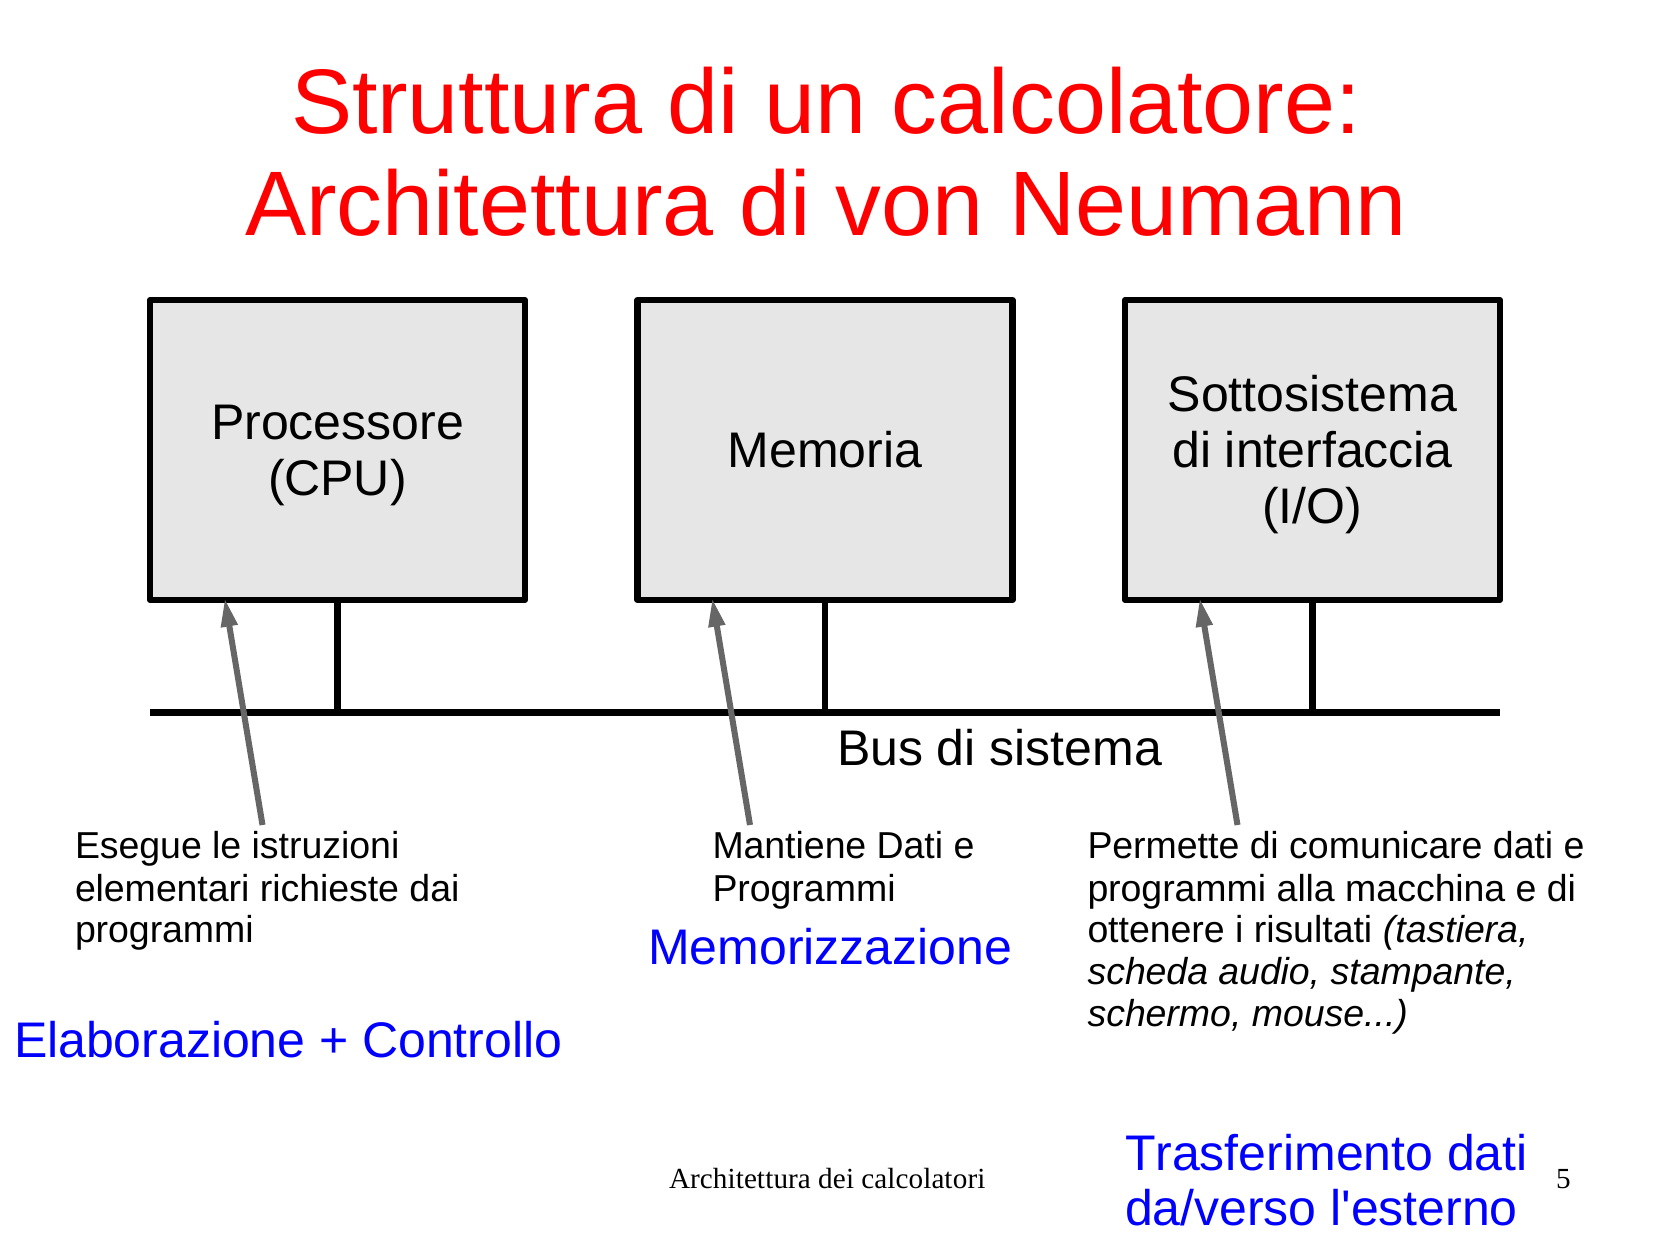

# Struttura di un calcolatore: Architettura di von Neumann
Processore
(CPU)
Memoria
Sottosistema
di interfaccia
(I/O)
Bus di sistema
Esegue le istruzioni elementari richieste dai programmi
Mantiene Dati e Programmi
Permette di comunicare dati e programmi alla macchina e di ottenere i risultati (tastiera, scheda audio, stampante, schermo, mouse...)
Memorizzazione
Elaborazione + Controllo
Trasferimento dati
da/verso l'esterno
Architettura dei calcolatori
5